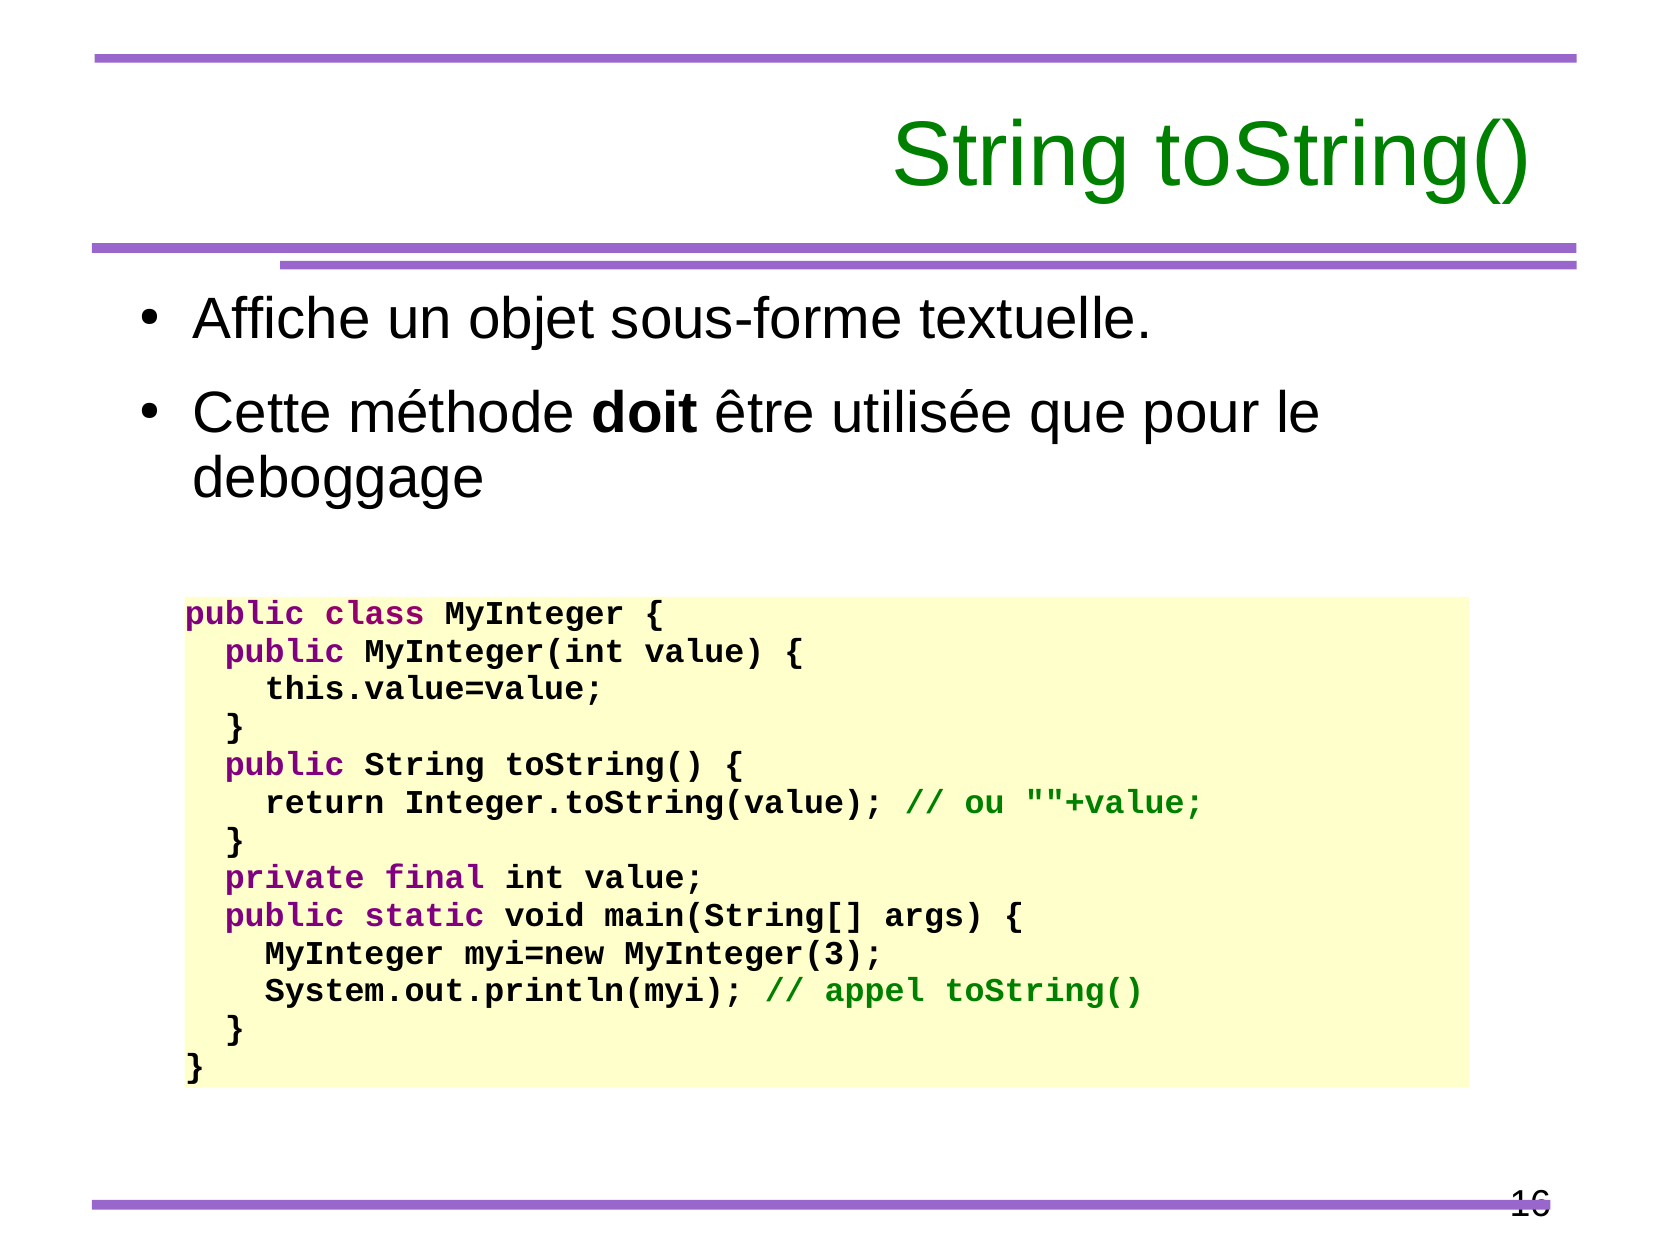

# String toString()
Affiche un objet sous-forme textuelle.
Cette méthode doit être utilisée que pour le deboggage
public class MyInteger {
 public MyInteger(int value) {
 this.value=value;
 }
 public String toString() {
 return Integer.toString(value); // ou ""+value;
 }
 private final int value;
 public static void main(String[] args) {
 MyInteger myi=new MyInteger(3);
 System.out.println(myi); // appel toString()
 }
}